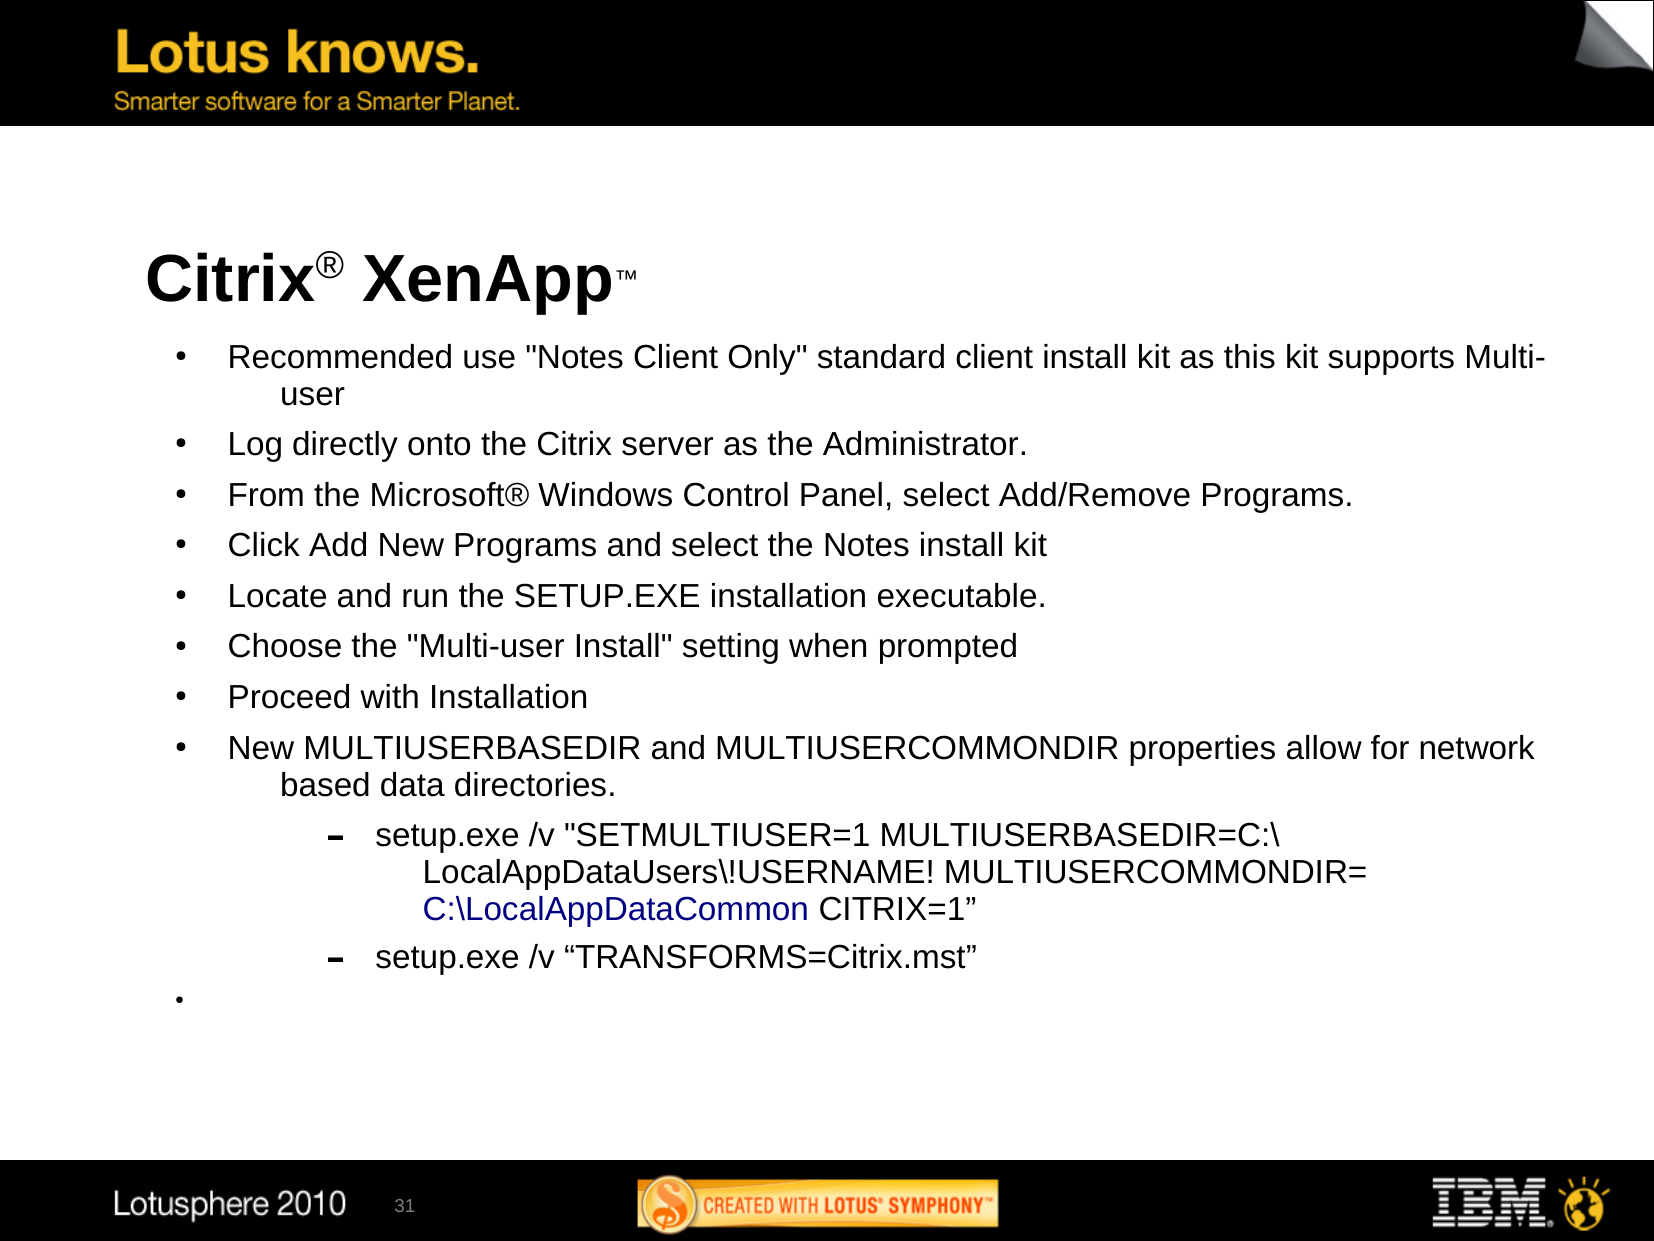

# Citrix® XenApp™
Recommended use "Notes Client Only" standard client install kit as this kit supports Multi-user
Log directly onto the Citrix server as the Administrator.
From the Microsoft® Windows Control Panel, select Add/Remove Programs.
Click Add New Programs and select the Notes install kit
Locate and run the SETUP.EXE installation executable.
Choose the "Multi-user Install" setting when prompted
Proceed with Installation
New MULTIUSERBASEDIR and MULTIUSERCOMMONDIR properties allow for network based data directories.
setup.exe /v "SETMULTIUSER=1 MULTIUSERBASEDIR=C:\LocalAppDataUsers\!USERNAME! MULTIUSERCOMMONDIR=C:\LocalAppDataCommon CITRIX=1”
setup.exe /v “TRANSFORMS=Citrix.mst”
31